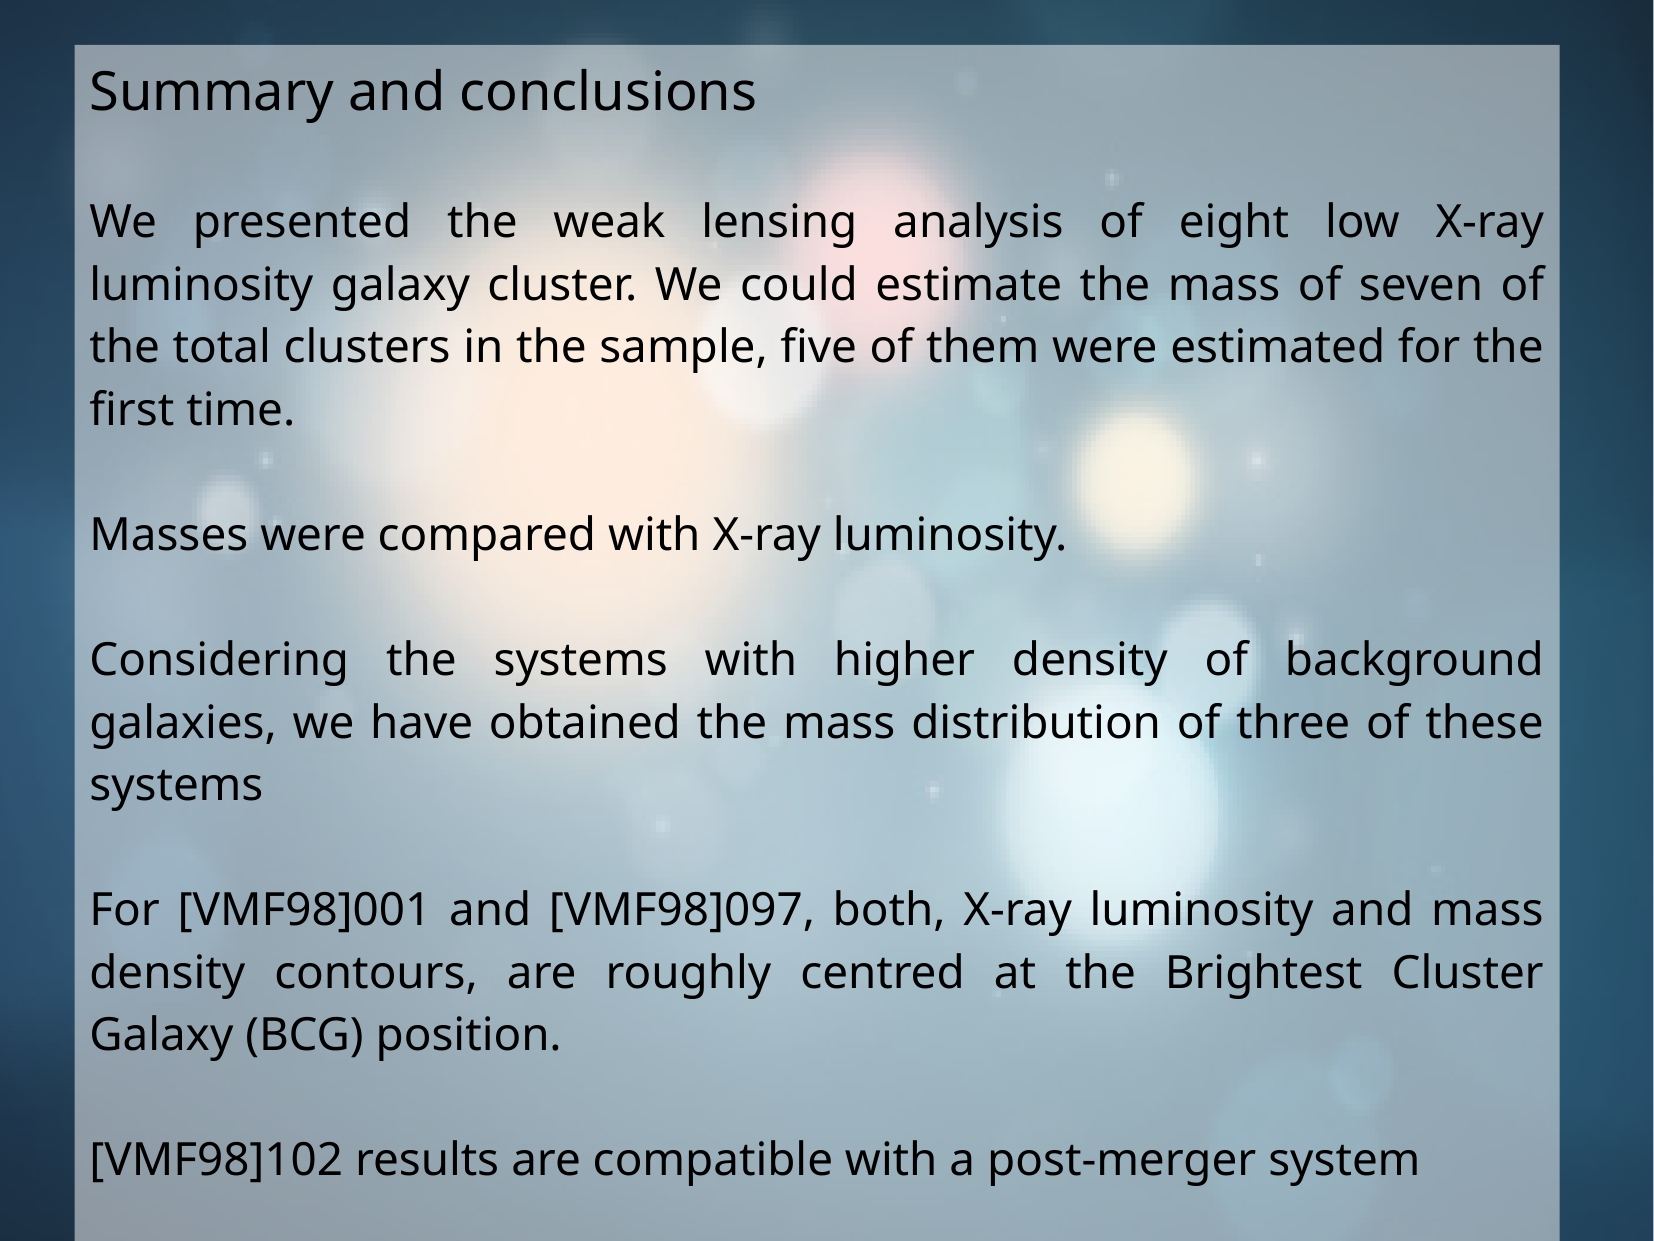

Summary and conclusions
We presented the weak lensing analysis of eight low X-ray luminosity galaxy cluster. We could estimate the mass of seven of the total clusters in the sample, five of them were estimated for the first time.
Masses were compared with X-ray luminosity.
Considering the systems with higher density of background galaxies, we have obtained the mass distribution of three of these systems
For [VMF98]001 and [VMF98]097, both, X-ray luminosity and mass density contours, are roughly centred at the Brightest Cluster Galaxy (BCG) position.
[VMF98]102 results are compatible with a post-merger system